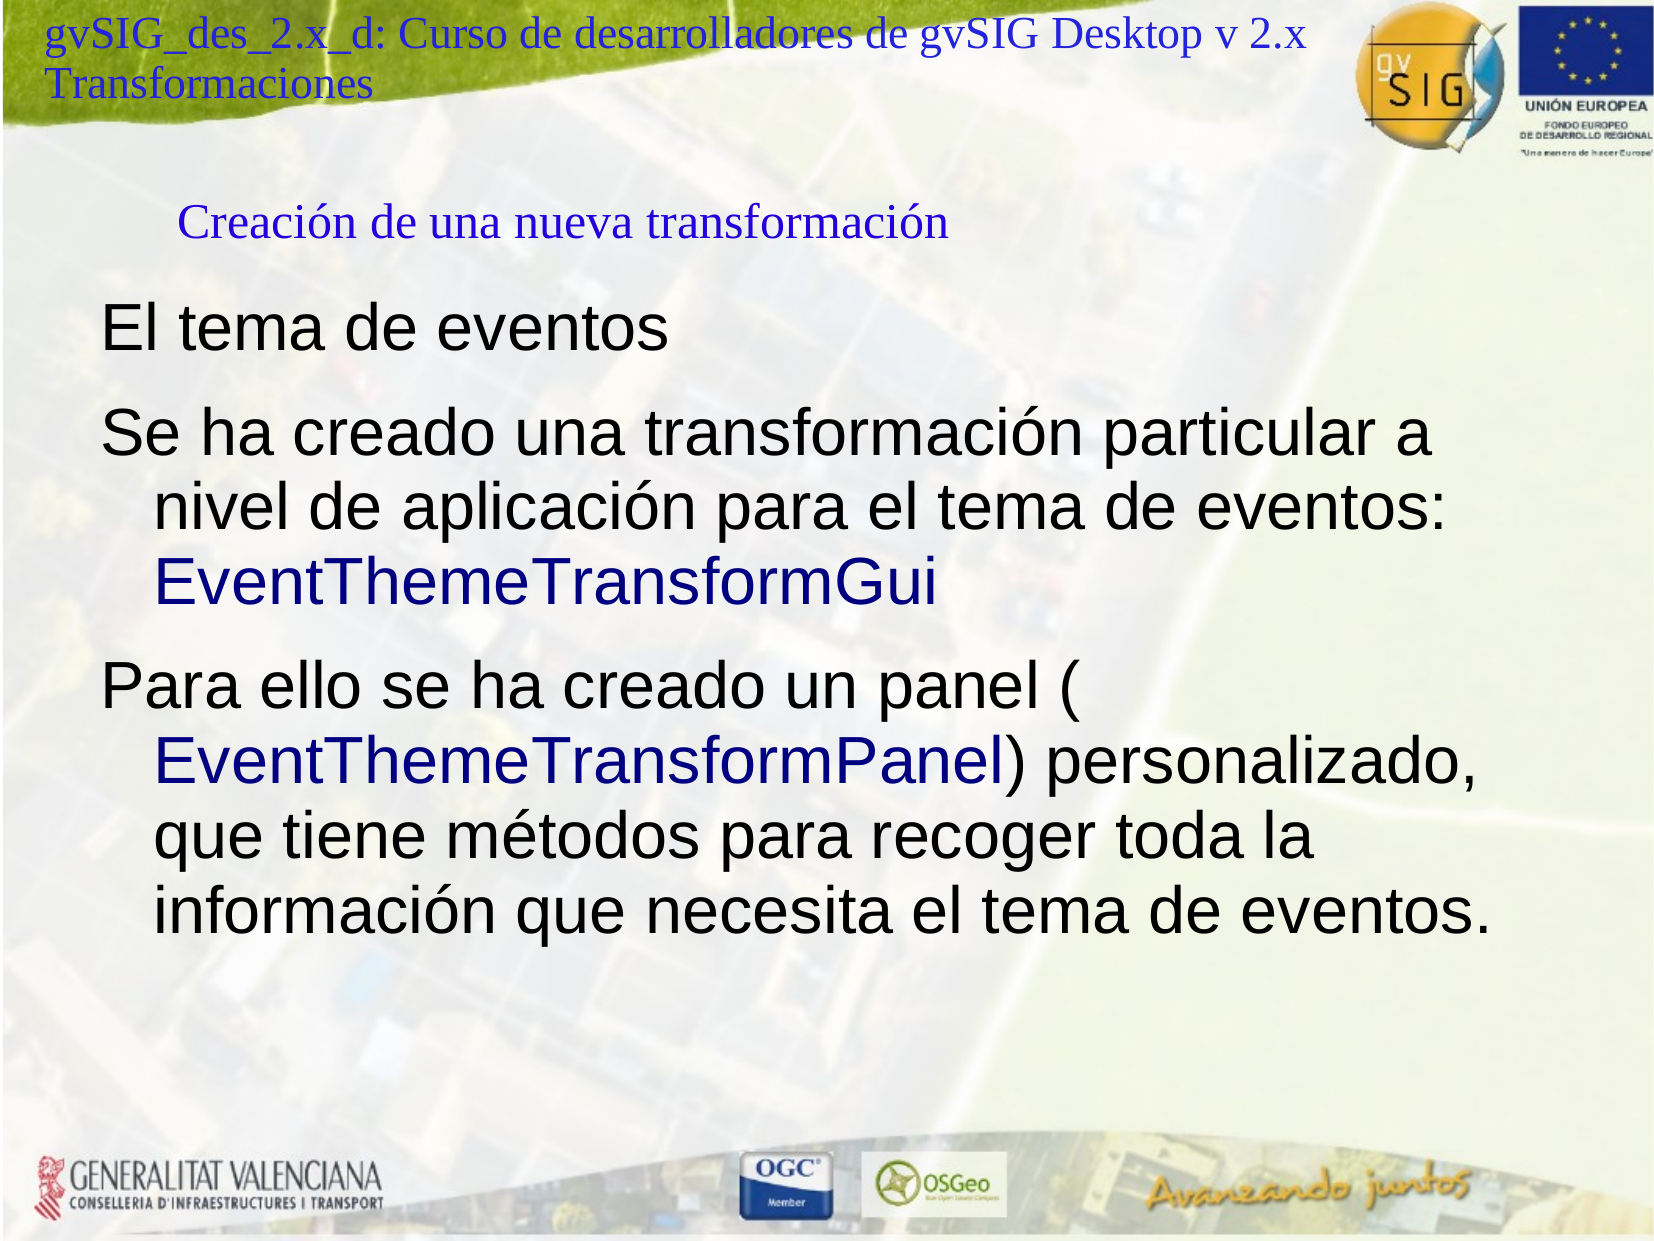

# Creación de una nueva transformación
El tema de eventos
Se ha creado una transformación particular a nivel de aplicación para el tema de eventos: EventThemeTransformGui
Para ello se ha creado un panel (EventThemeTransformPanel) personalizado, que tiene métodos para recoger toda la información que necesita el tema de eventos.